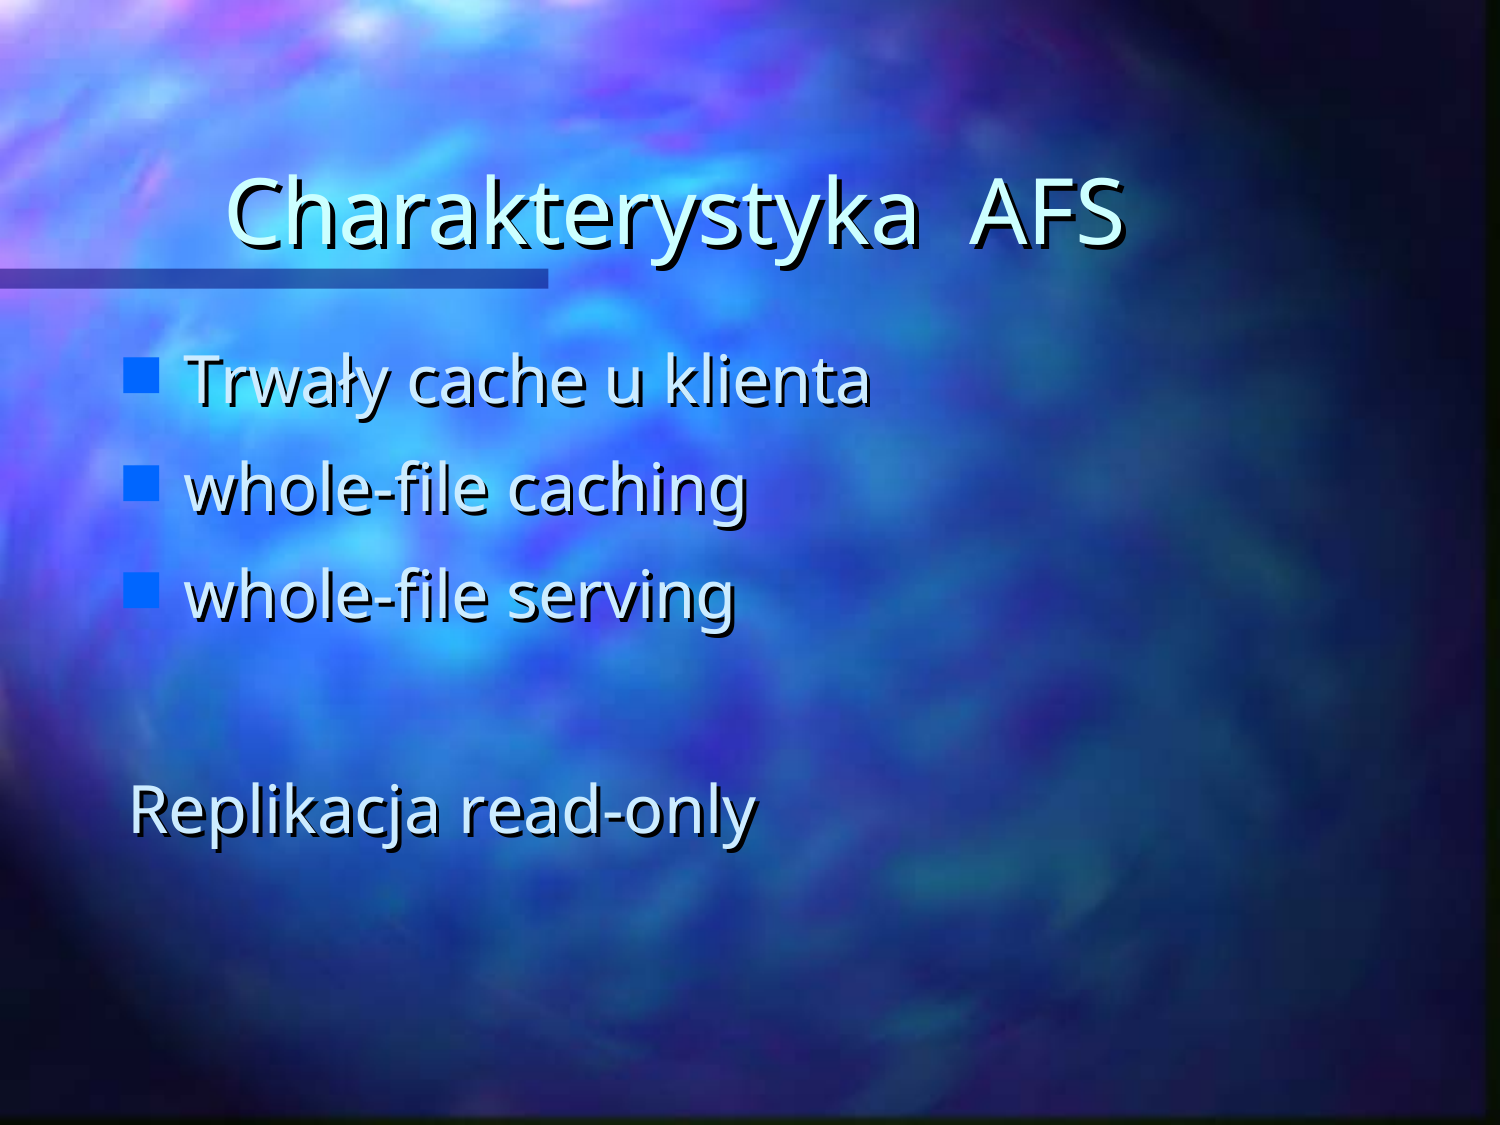

# Charakterystyka AFS
Trwały cache u klienta
whole-file caching
whole-file serving
Replikacja read-only